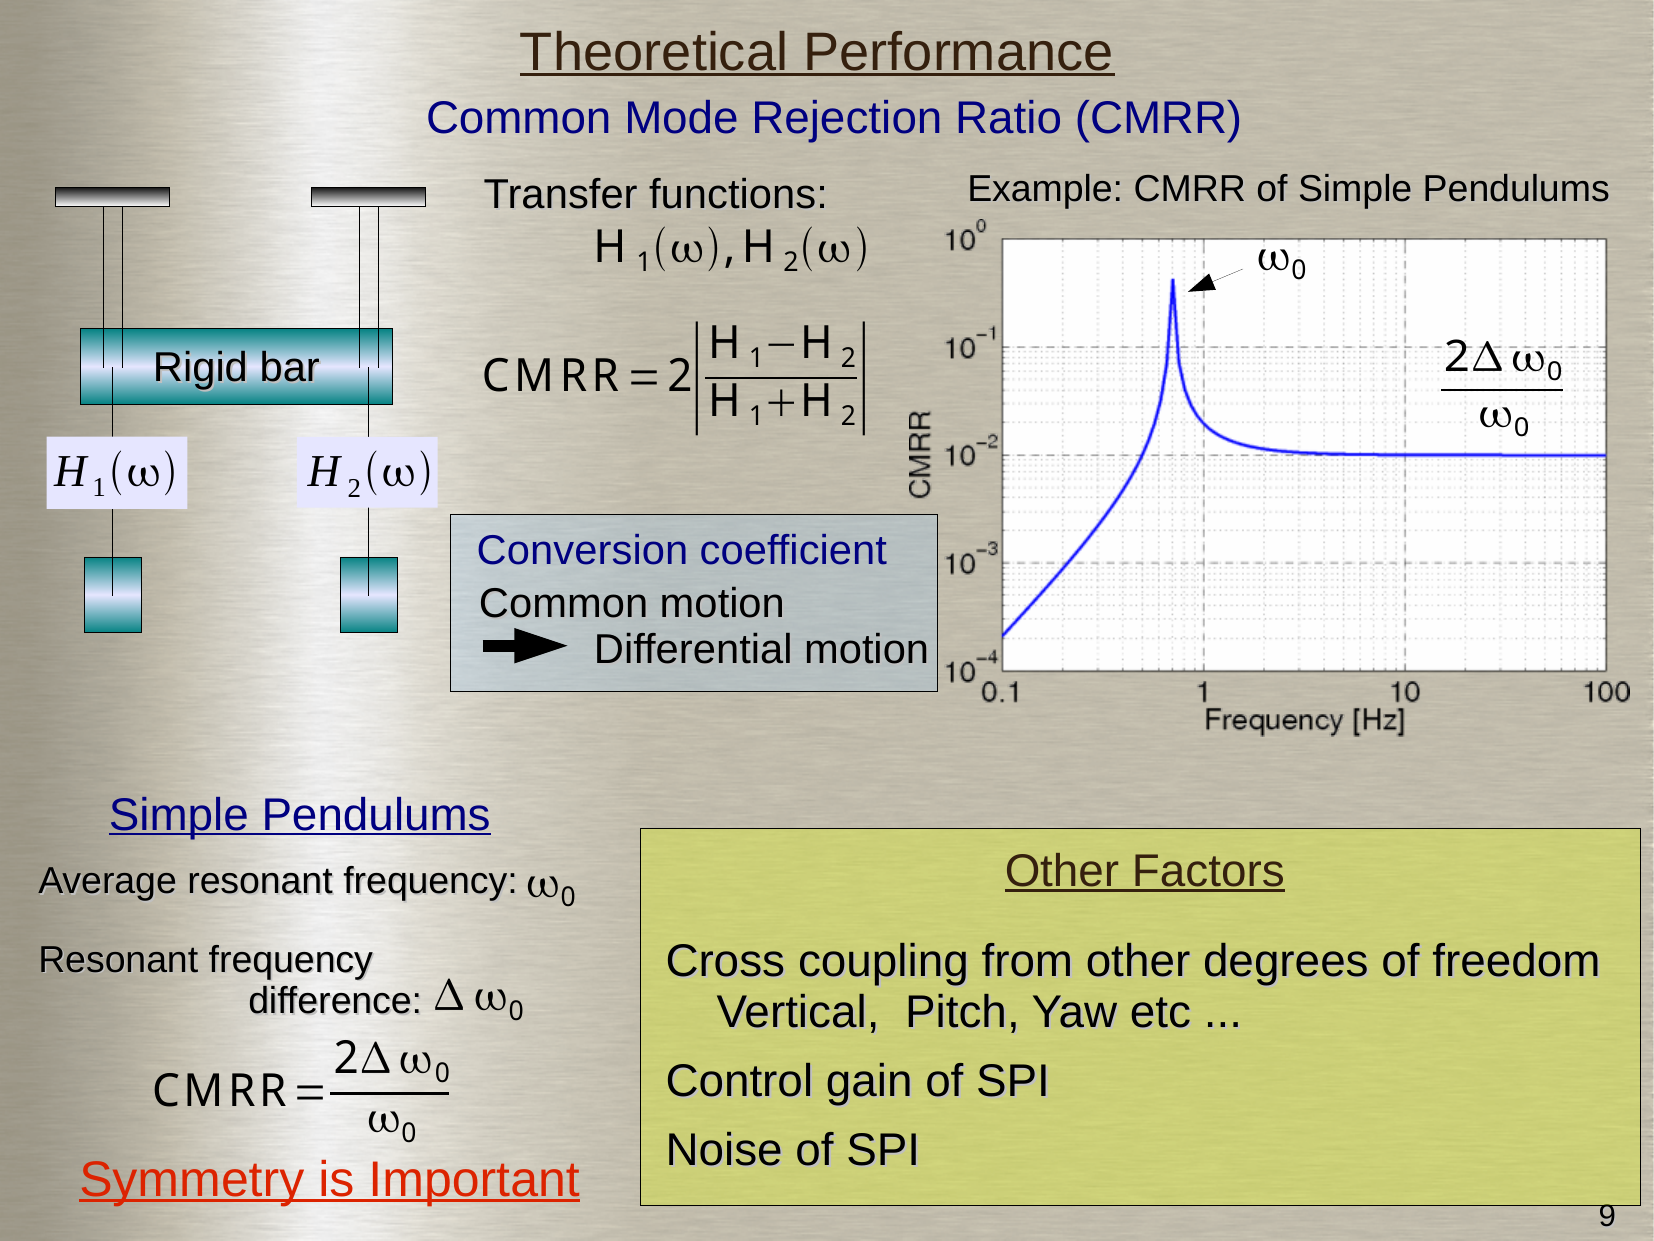

Theoretical Performance
Common Mode Rejection Ratio (CMRR)
Example: CMRR of Simple Pendulums
Transfer functions:
Rigid bar
Conversion coefficient
Common motion
 Differential motion
Simple Pendulums
Other Factors
Average resonant frequency:
 Cross coupling from other degrees of freedom
 Vertical, Pitch, Yaw etc ...
 Control gain of SPI
 Noise of SPI
Resonant frequency
 difference:
Symmetry is Important